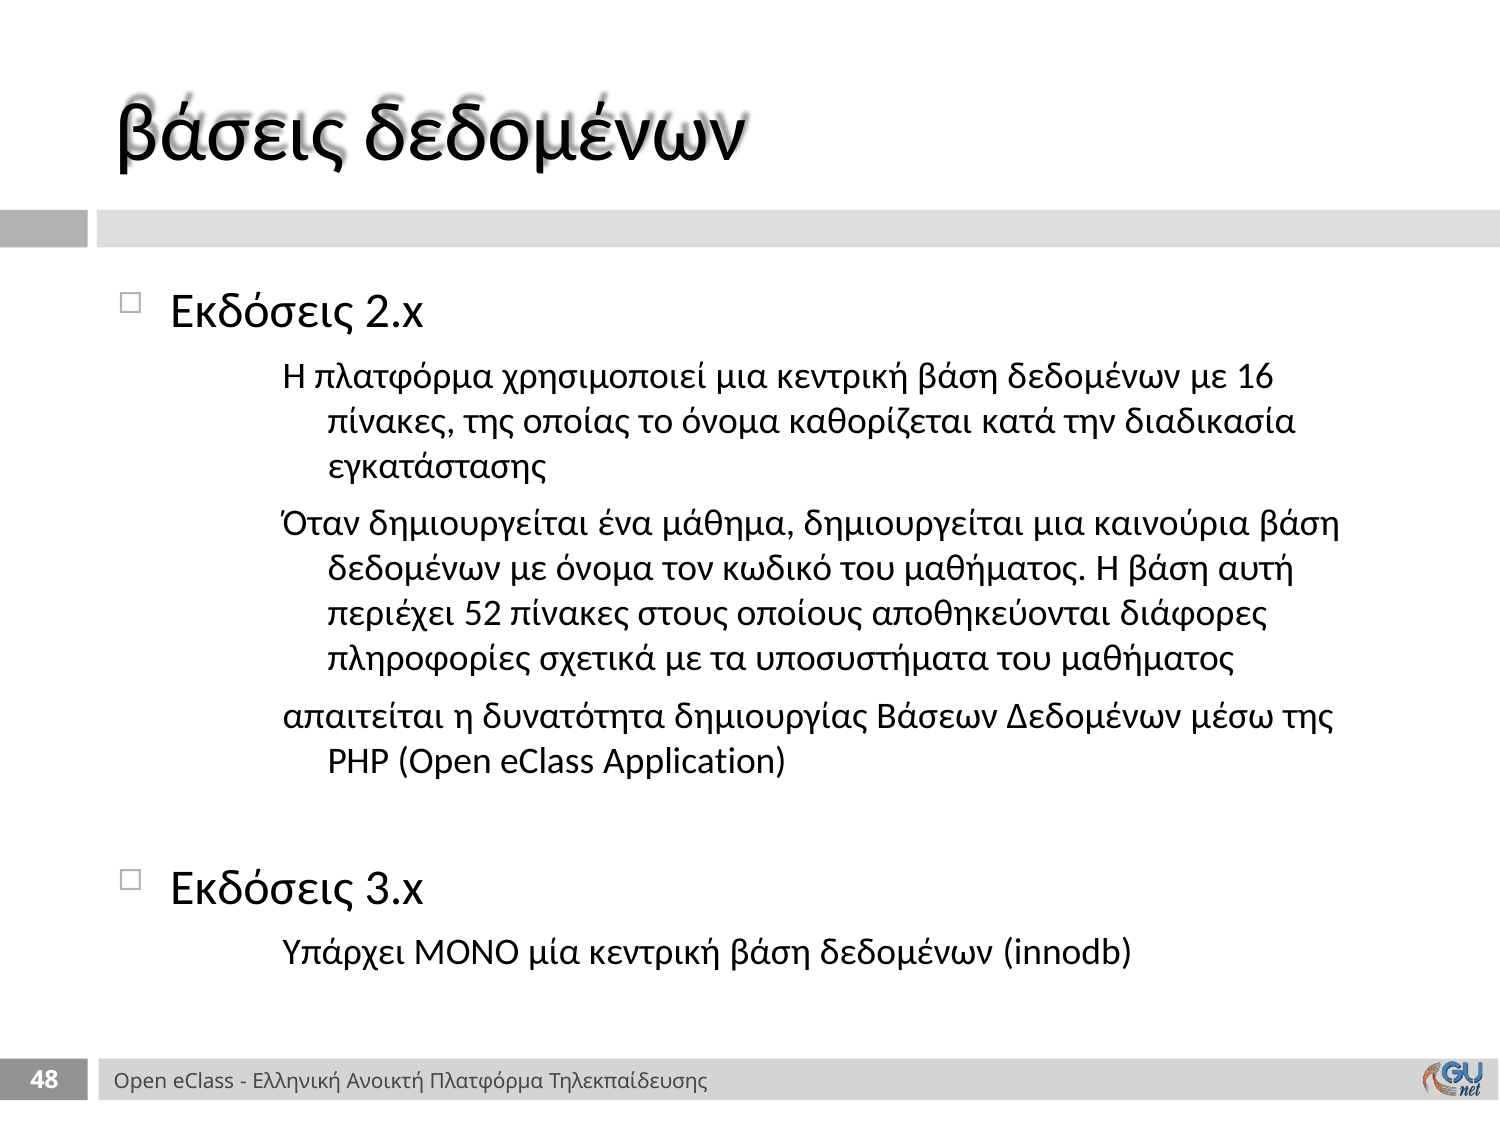

# βάσεις δεδομένων
Εκδόσεις 2.x
Η πλατφόρμα χρησιμοποιεί μια κεντρική βάση δεδομένων με 16 πίνακες, της οποίας το όνομα καθορίζεται κατά την διαδικασία εγκατάστασης
Όταν δημιουργείται ένα μάθημα, δημιουργείται μια καινούρια βάση δεδομένων με όνομα τον κωδικό του μαθήματος. Η βάση αυτή περιέχει 52 πίνακες στους οποίους αποθηκεύονται διάφορες πληροφορίες σχετικά με τα υποσυστήματα του μαθήματος
απαιτείται η δυνατότητα δημιουργίας Βάσεων Δεδομένων μέσω της PHP (Open eClass Application)
Εκδόσεις 3.x
Υπάρχει ΜΟΝΟ μία κεντρική βάση δεδομένων (innodb)
48
Open eClass - Ελληνική Ανοικτή Πλατφόρμα Τηλεκπαίδευσης